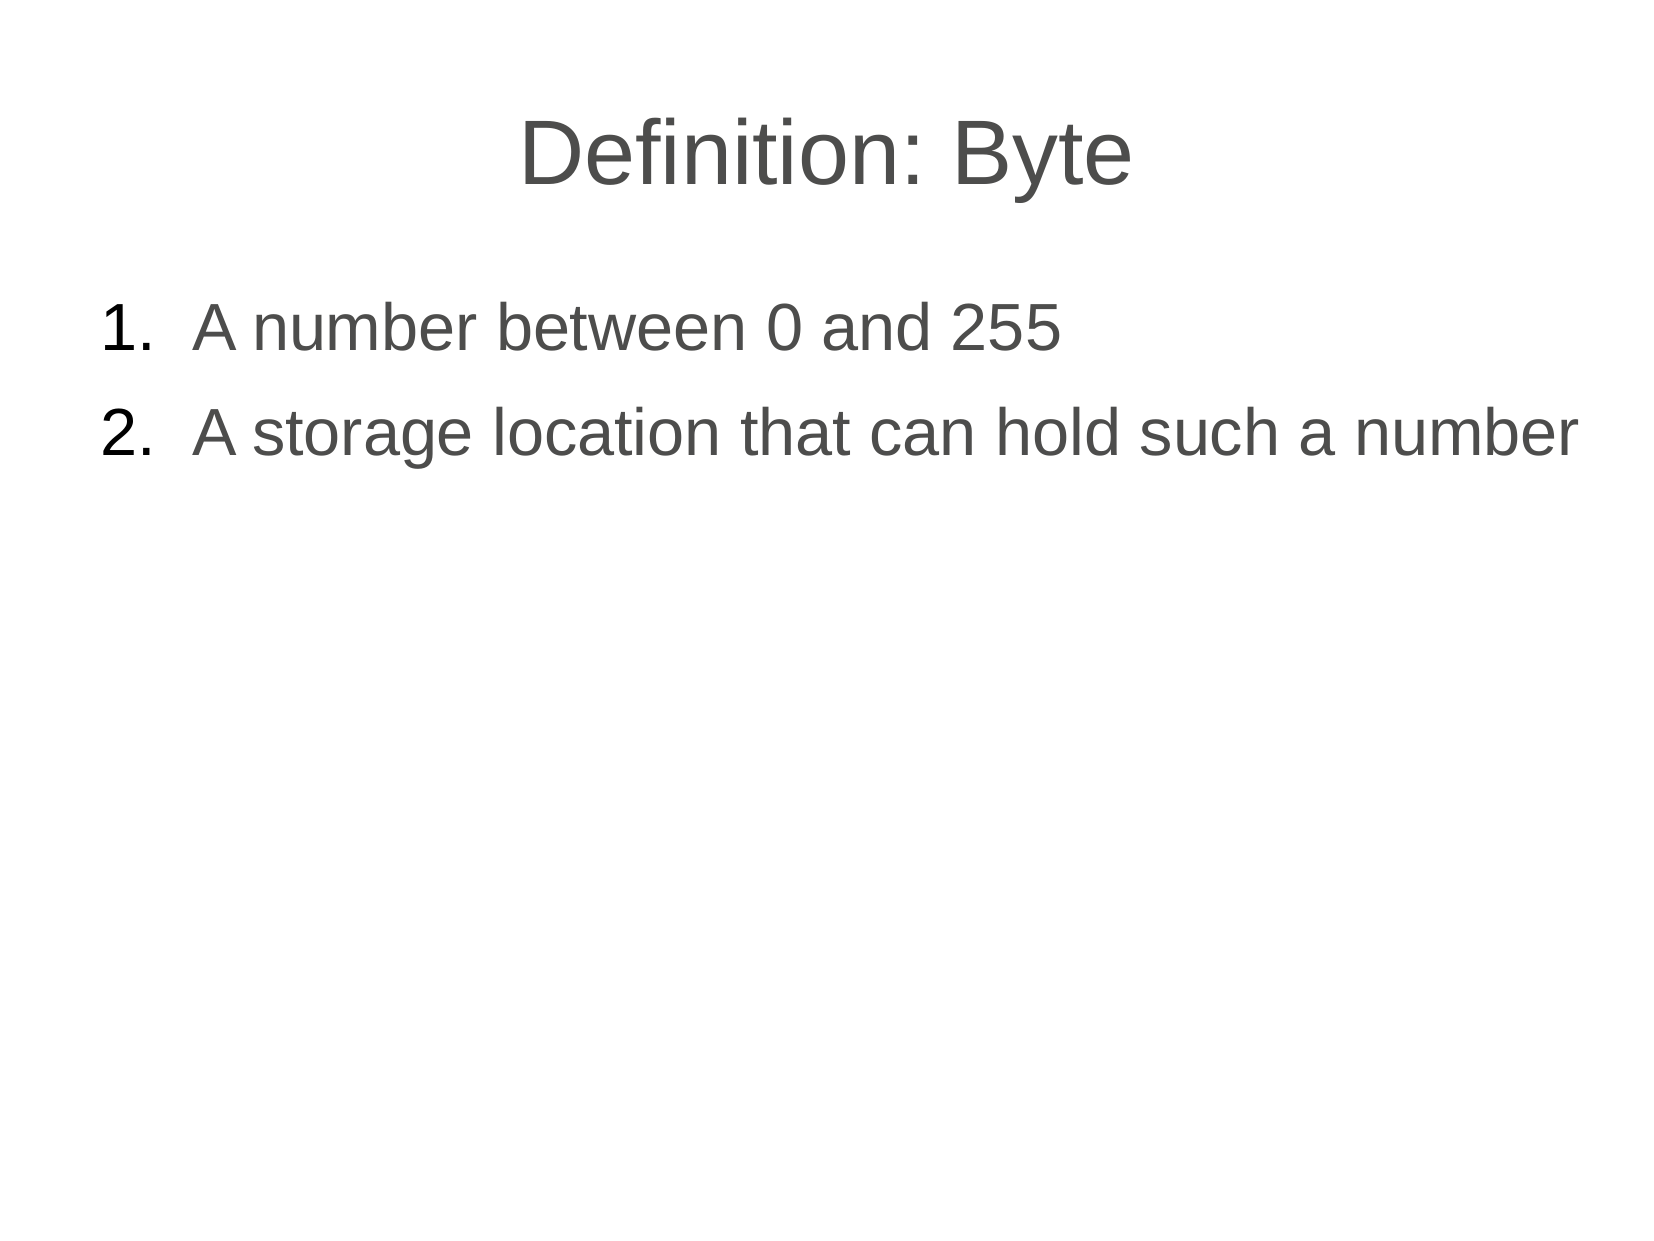

# Definition: Byte
 A number between 0 and 255
 A storage location that can hold such a number